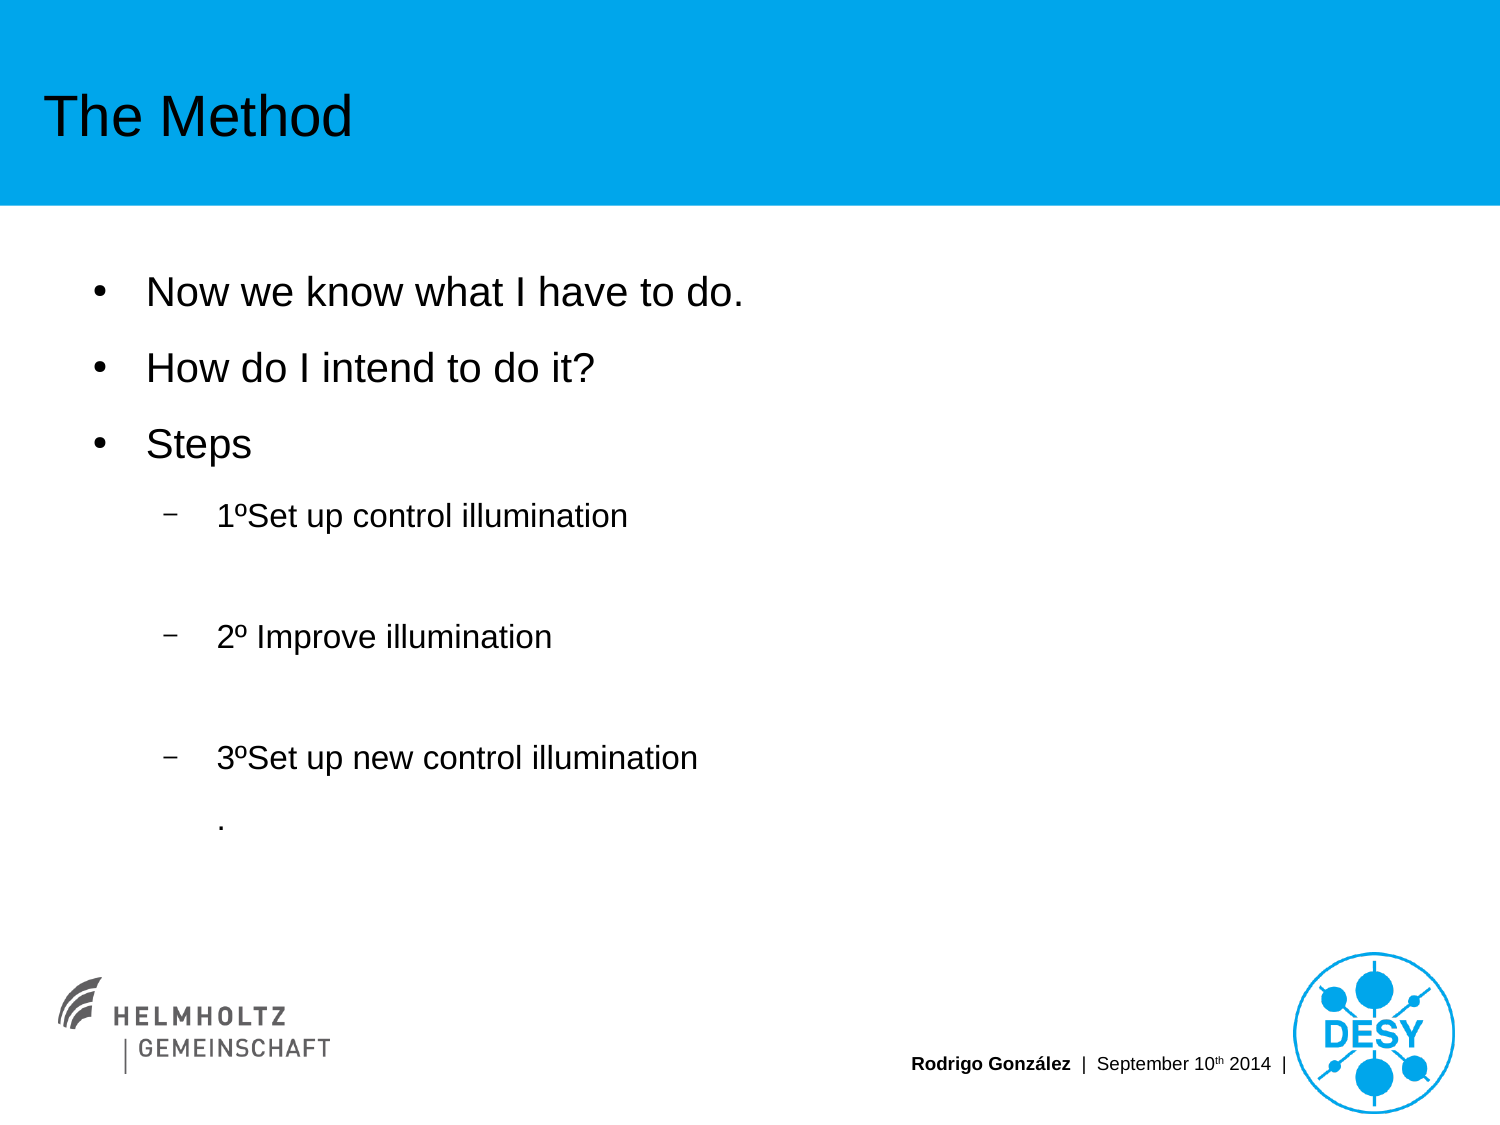

# The Method
Now we know what I have to do.
How do I intend to do it?
Steps
1ºSet up control illumination
2º Improve illumination
3ºSet up new control illumination
.